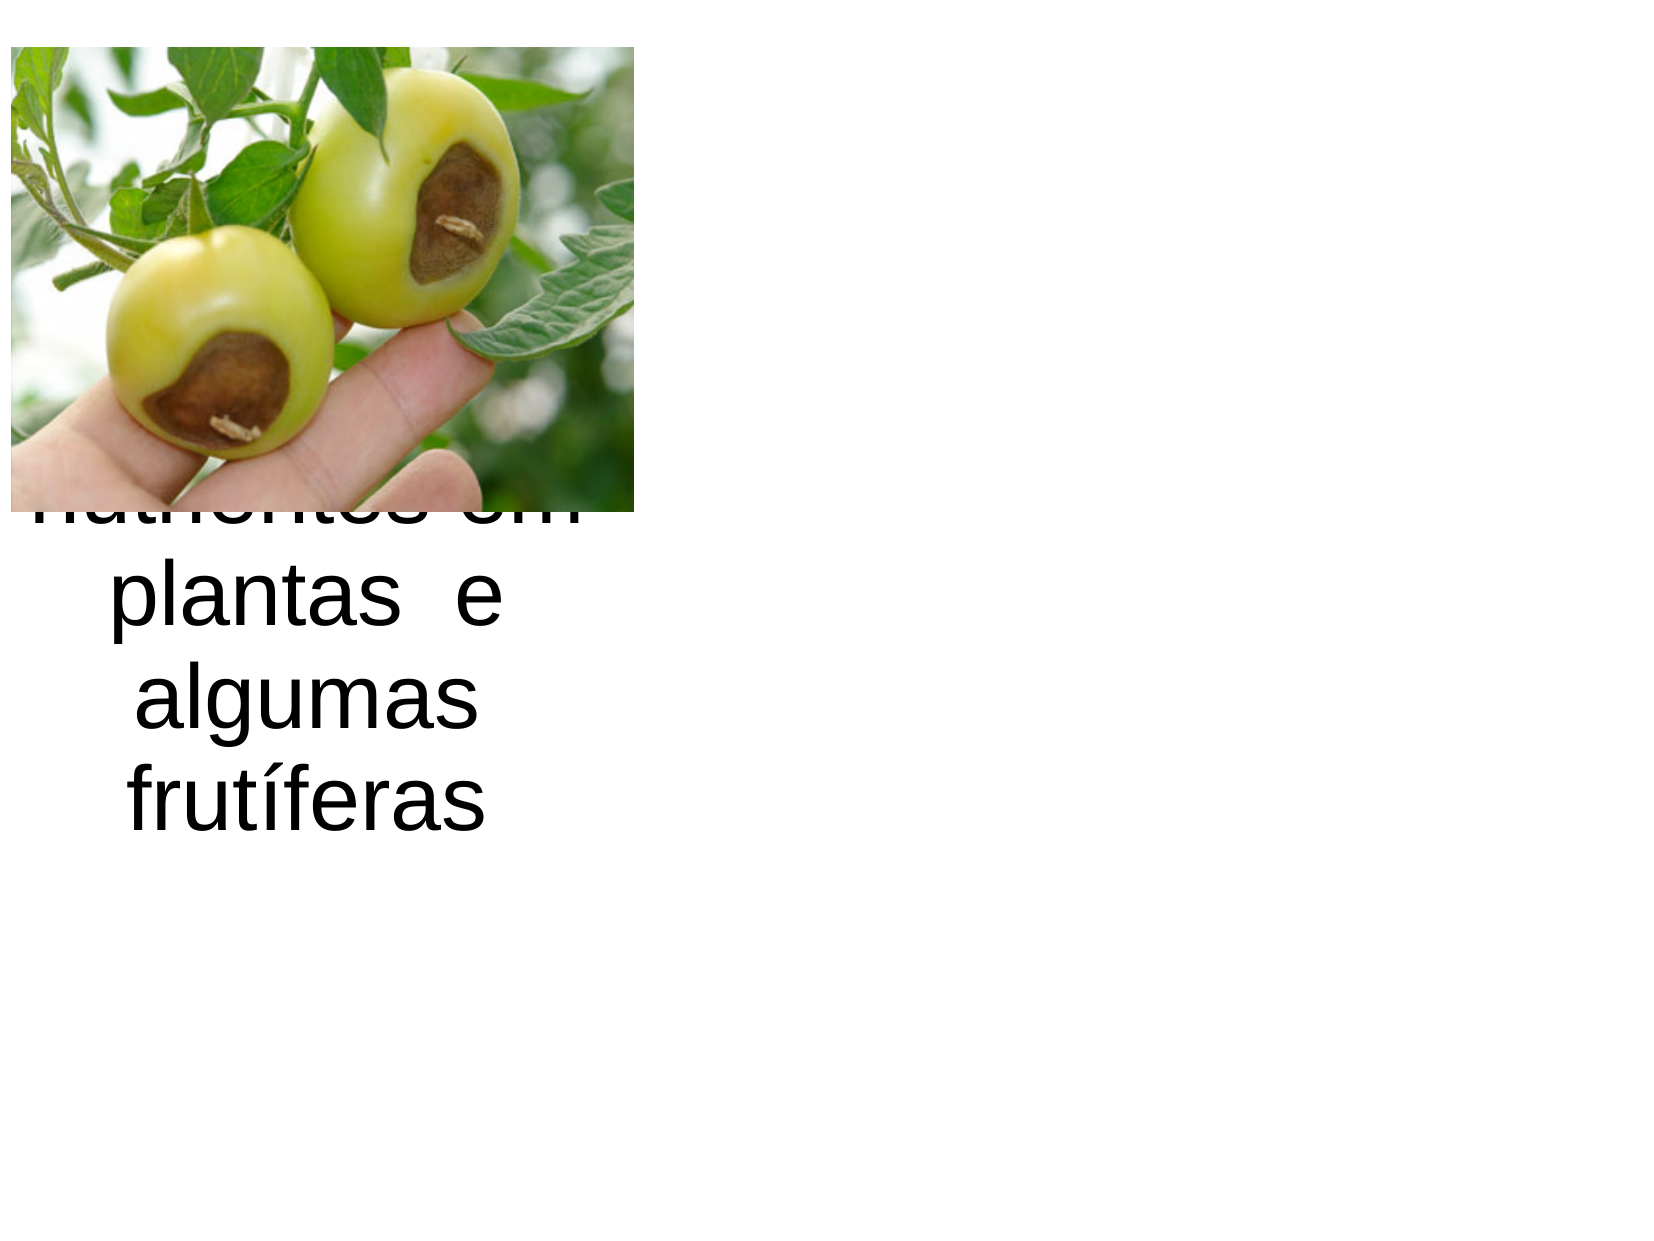

# Deficiência de nutrientes em plantas e algumas frutíferas